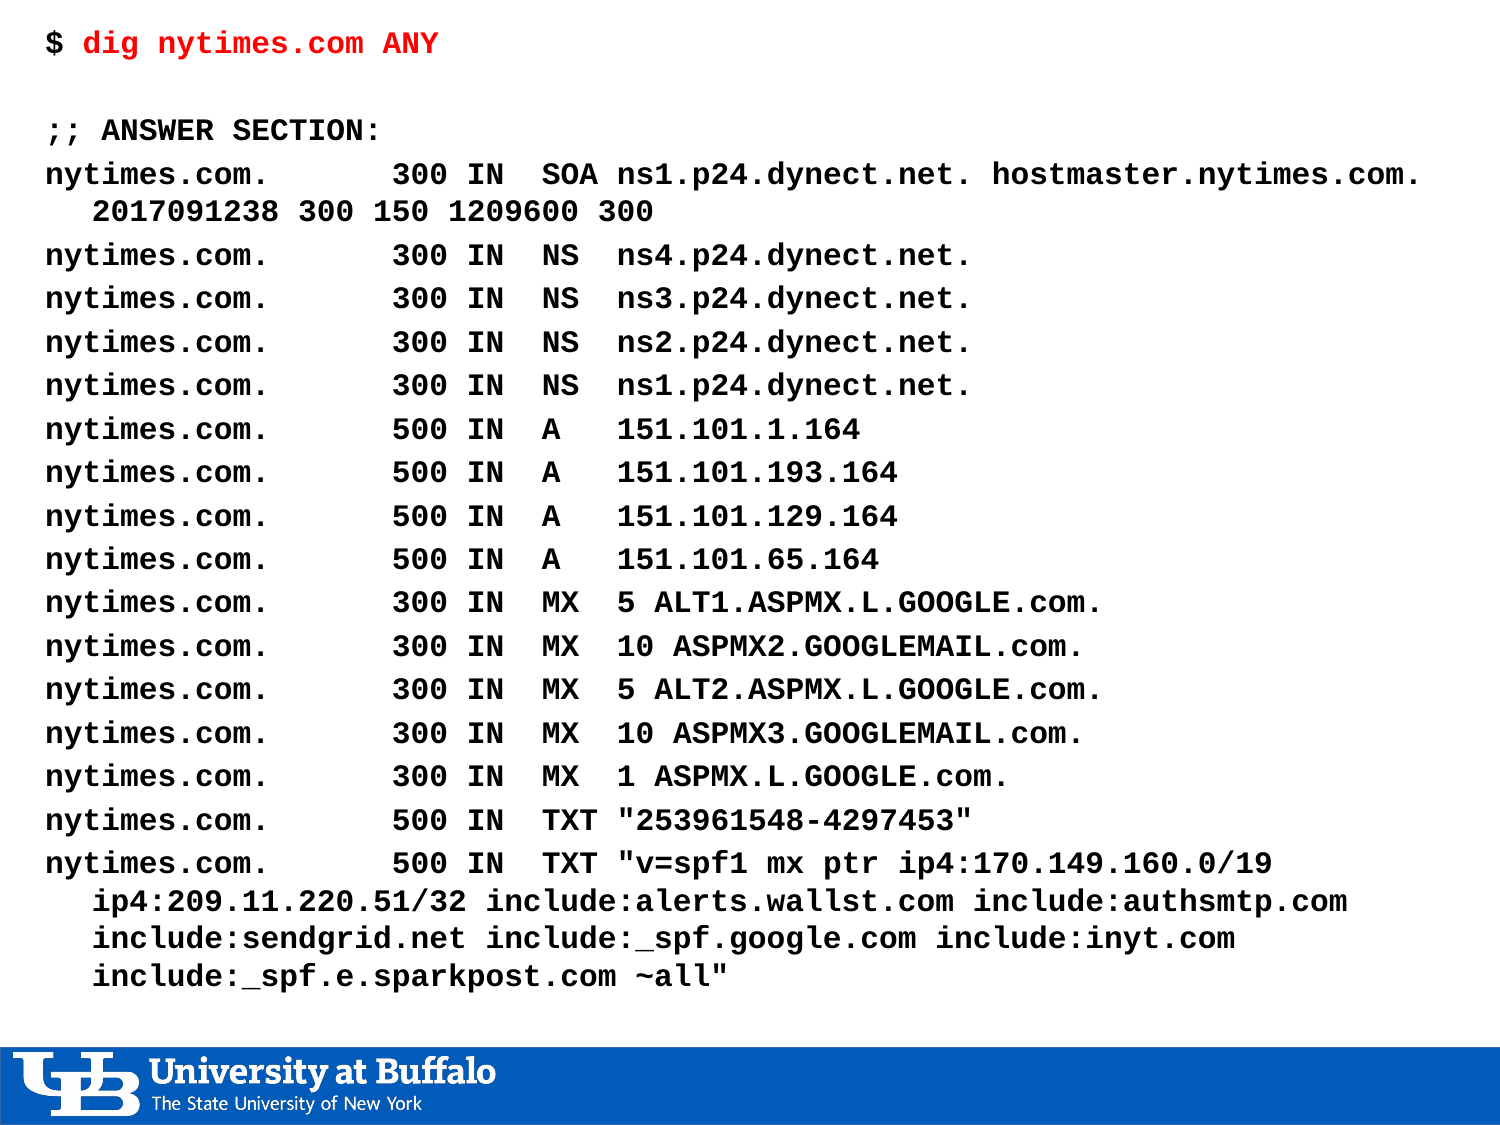

# $ dig nytimes.com ANY
;; ANSWER SECTION:
nytimes.com.		300	IN	SOA	ns1.p24.dynect.net. hostmaster.nytimes.com. 2017091238 300 150 1209600 300
nytimes.com.		300	IN	NS	ns4.p24.dynect.net.
nytimes.com.		300	IN	NS	ns3.p24.dynect.net.
nytimes.com.		300	IN	NS	ns2.p24.dynect.net.
nytimes.com.		300	IN	NS	ns1.p24.dynect.net.
nytimes.com.		500	IN	A	151.101.1.164
nytimes.com.		500	IN	A	151.101.193.164
nytimes.com.		500	IN	A	151.101.129.164
nytimes.com.		500	IN	A	151.101.65.164
nytimes.com.		300	IN	MX	5 ALT1.ASPMX.L.GOOGLE.com.
nytimes.com.		300	IN	MX	10 ASPMX2.GOOGLEMAIL.com.
nytimes.com.		300	IN	MX	5 ALT2.ASPMX.L.GOOGLE.com.
nytimes.com.		300	IN	MX	10 ASPMX3.GOOGLEMAIL.com.
nytimes.com.		300	IN	MX	1 ASPMX.L.GOOGLE.com.
nytimes.com.		500	IN	TXT	"253961548-4297453"
nytimes.com.		500	IN	TXT	"v=spf1 mx ptr ip4:170.149.160.0/19 ip4:209.11.220.51/32 include:alerts.wallst.com include:authsmtp.com include:sendgrid.net include:_spf.google.com include:inyt.com include:_spf.e.sparkpost.com ~all"